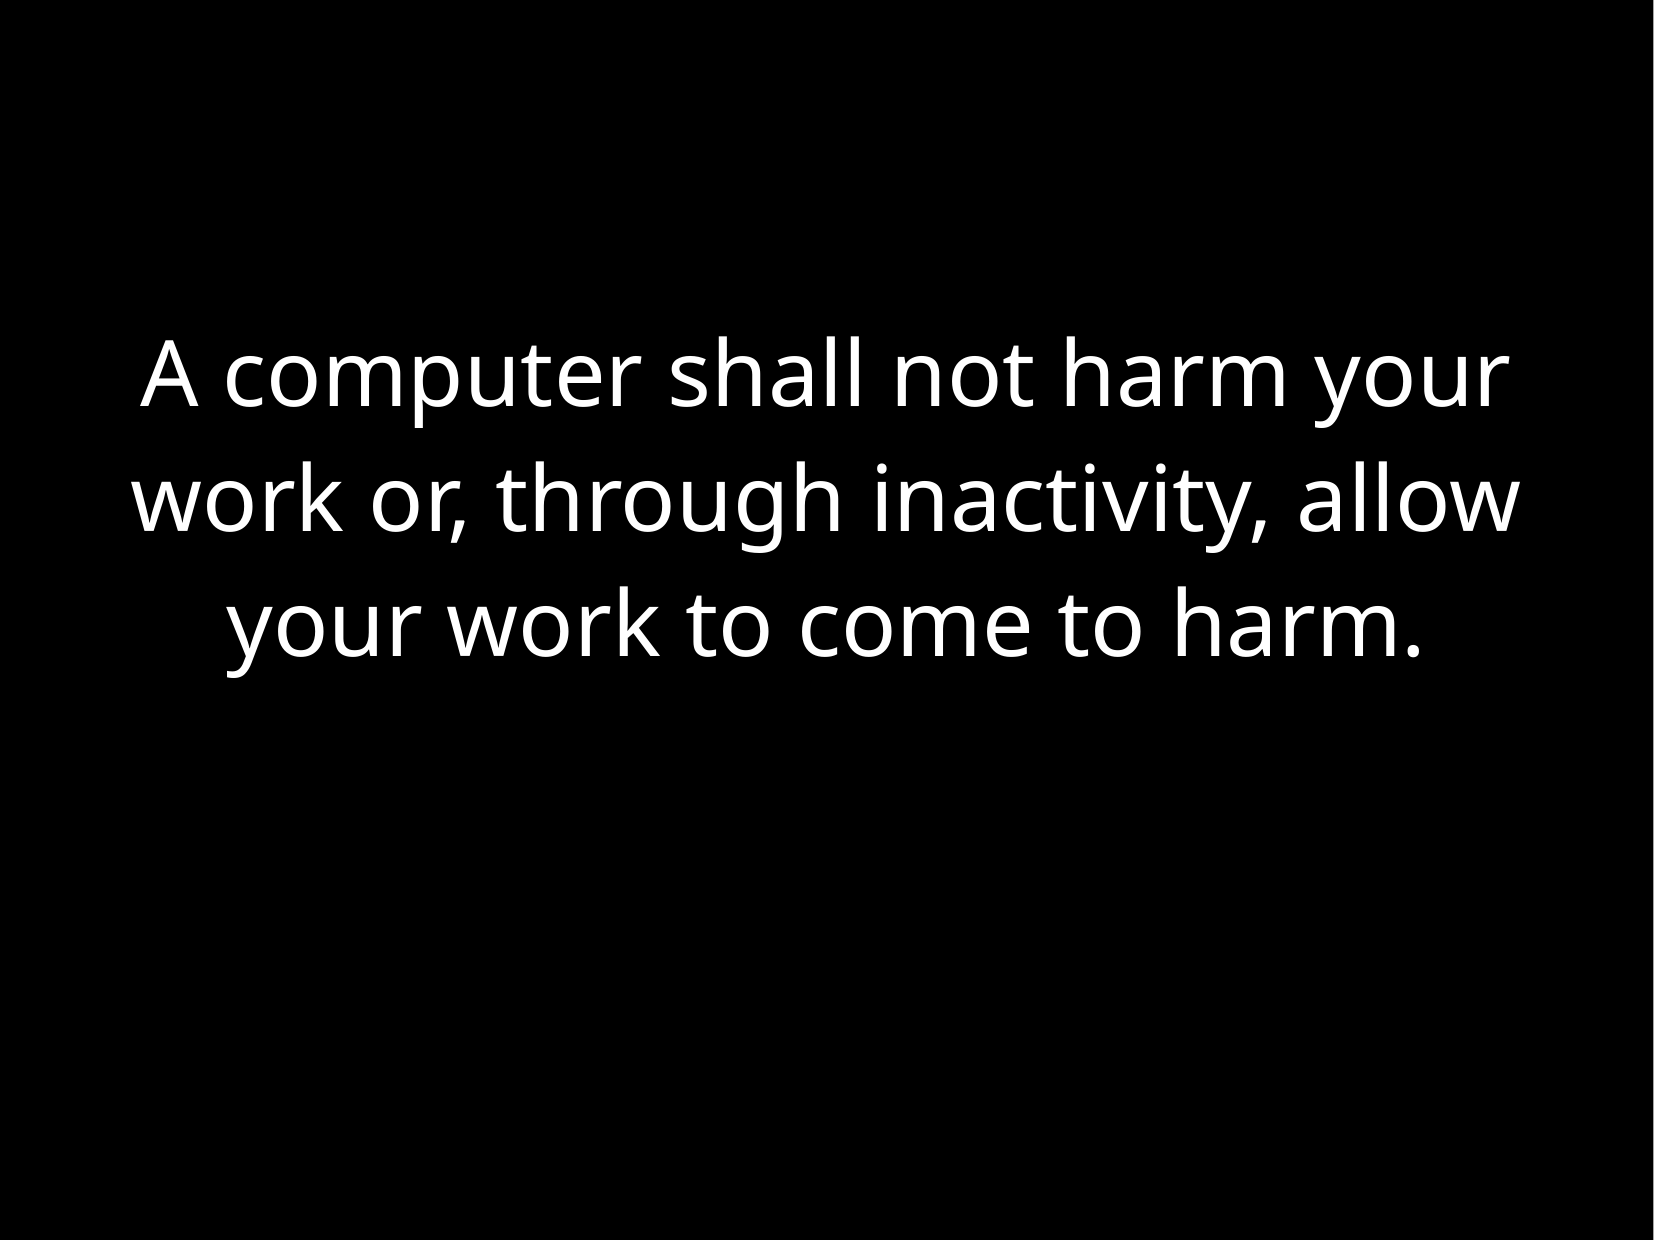

# A computer shall not harm your work or, through inactivity, allow your work to come to harm.